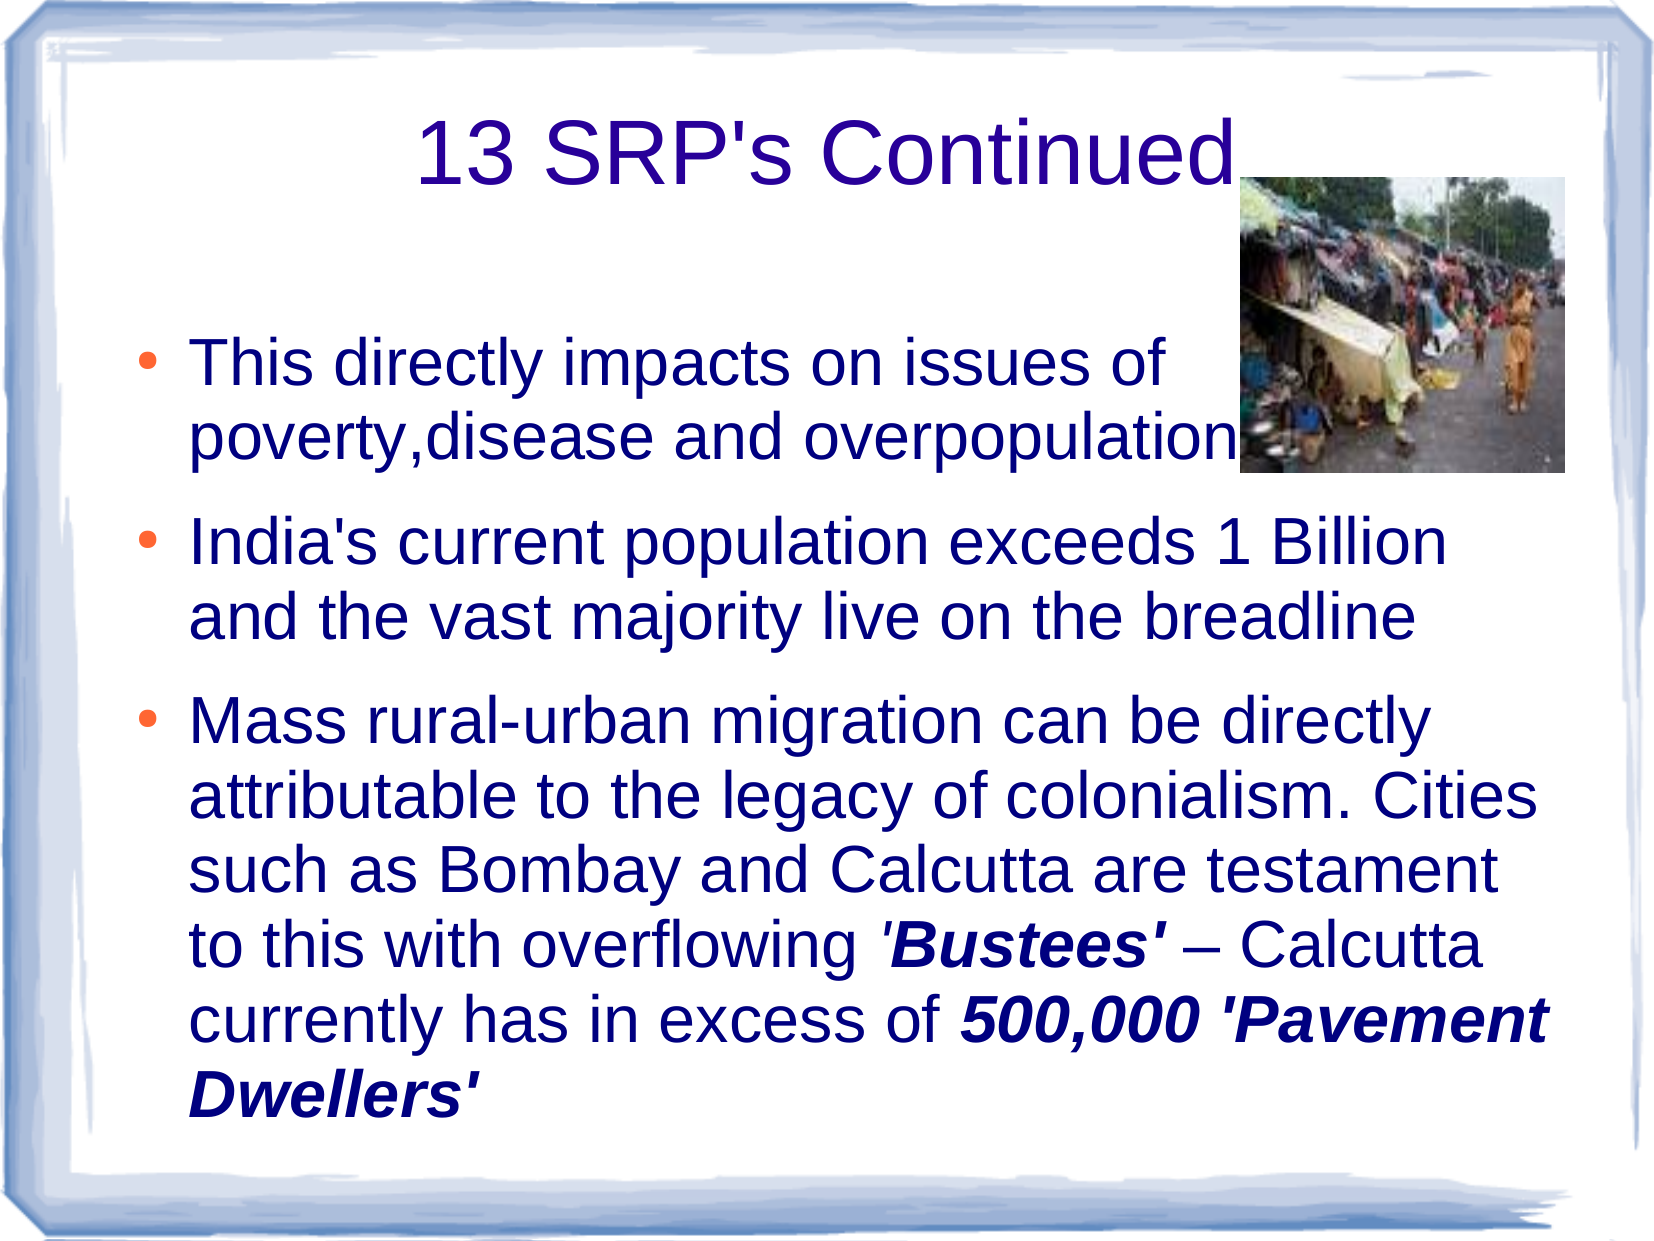

# 13 SRP's Continued
This directly impacts on issues of poverty,disease and overpopulation.
India's current population exceeds 1 Billion and the vast majority live on the breadline
Mass rural-urban migration can be directly attributable to the legacy of colonialism. Cities such as Bombay and Calcutta are testament to this with overflowing 'Bustees' – Calcutta currently has in excess of 500,000 'Pavement Dwellers'